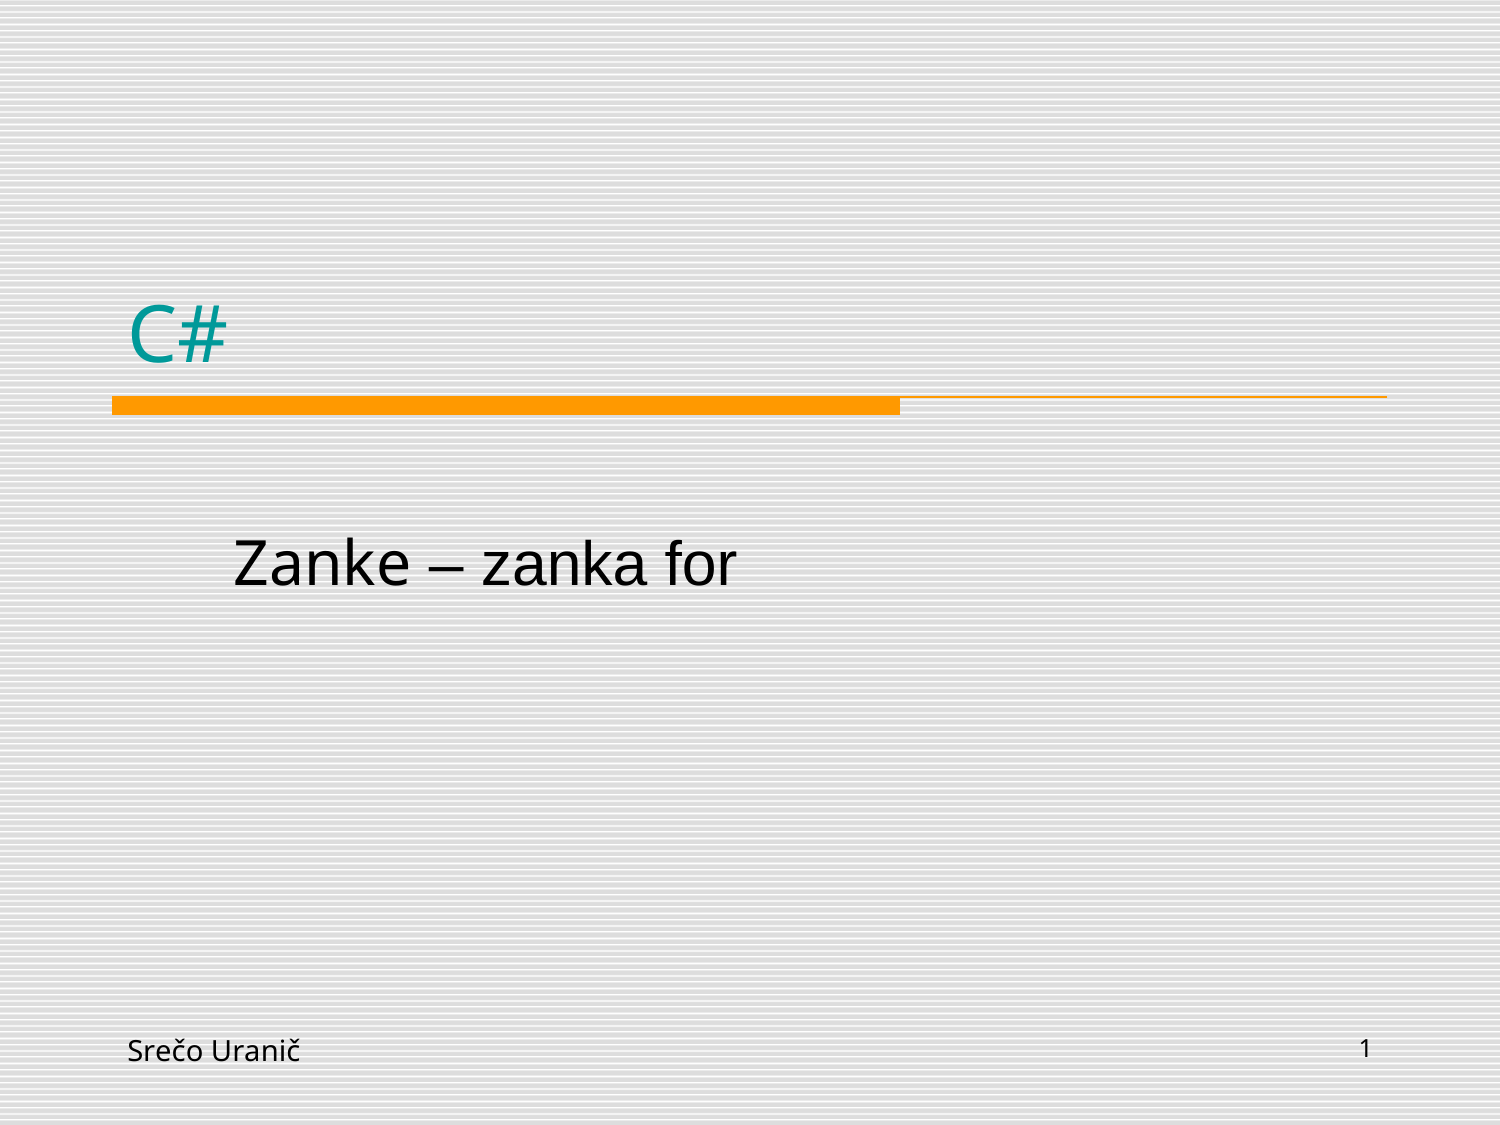

# C#
Zanke – zanka for
Srečo Uranič